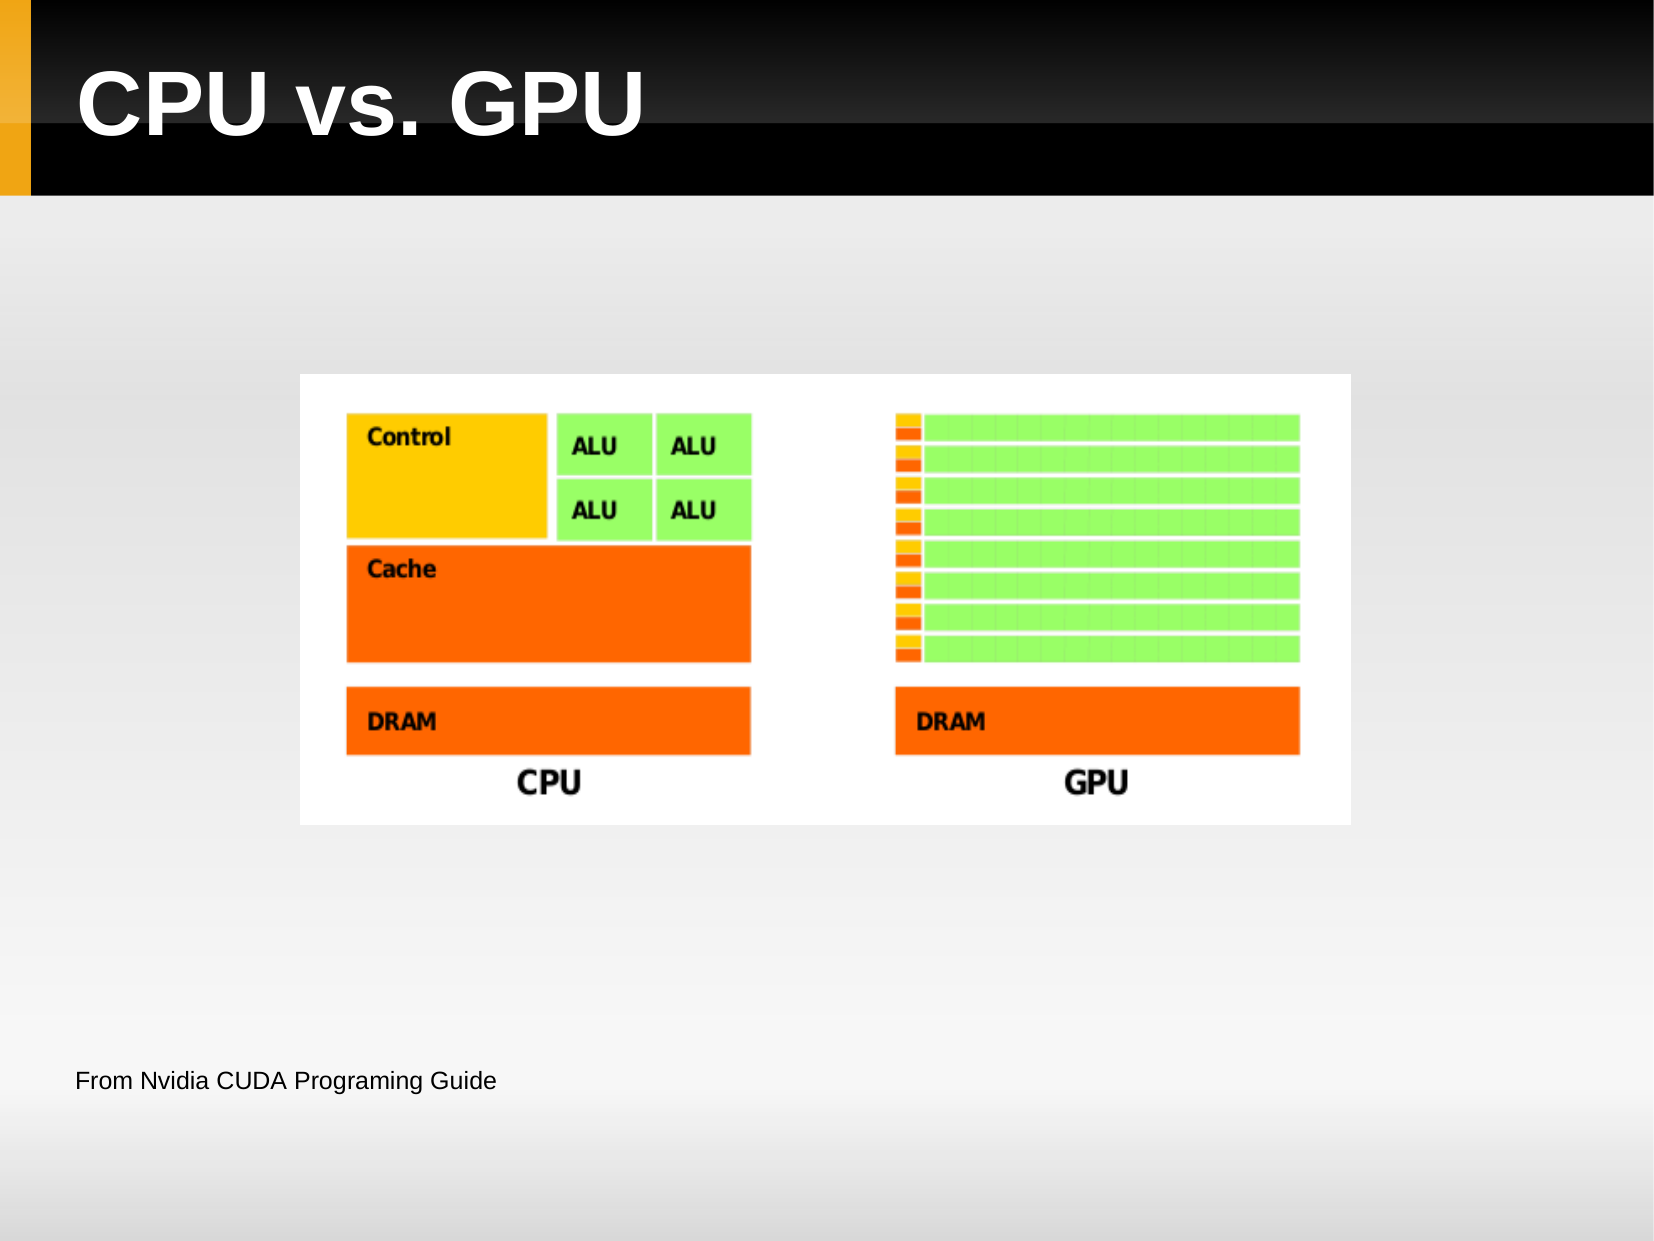

# CPU vs. GPU
From Nvidia CUDA Programing Guide